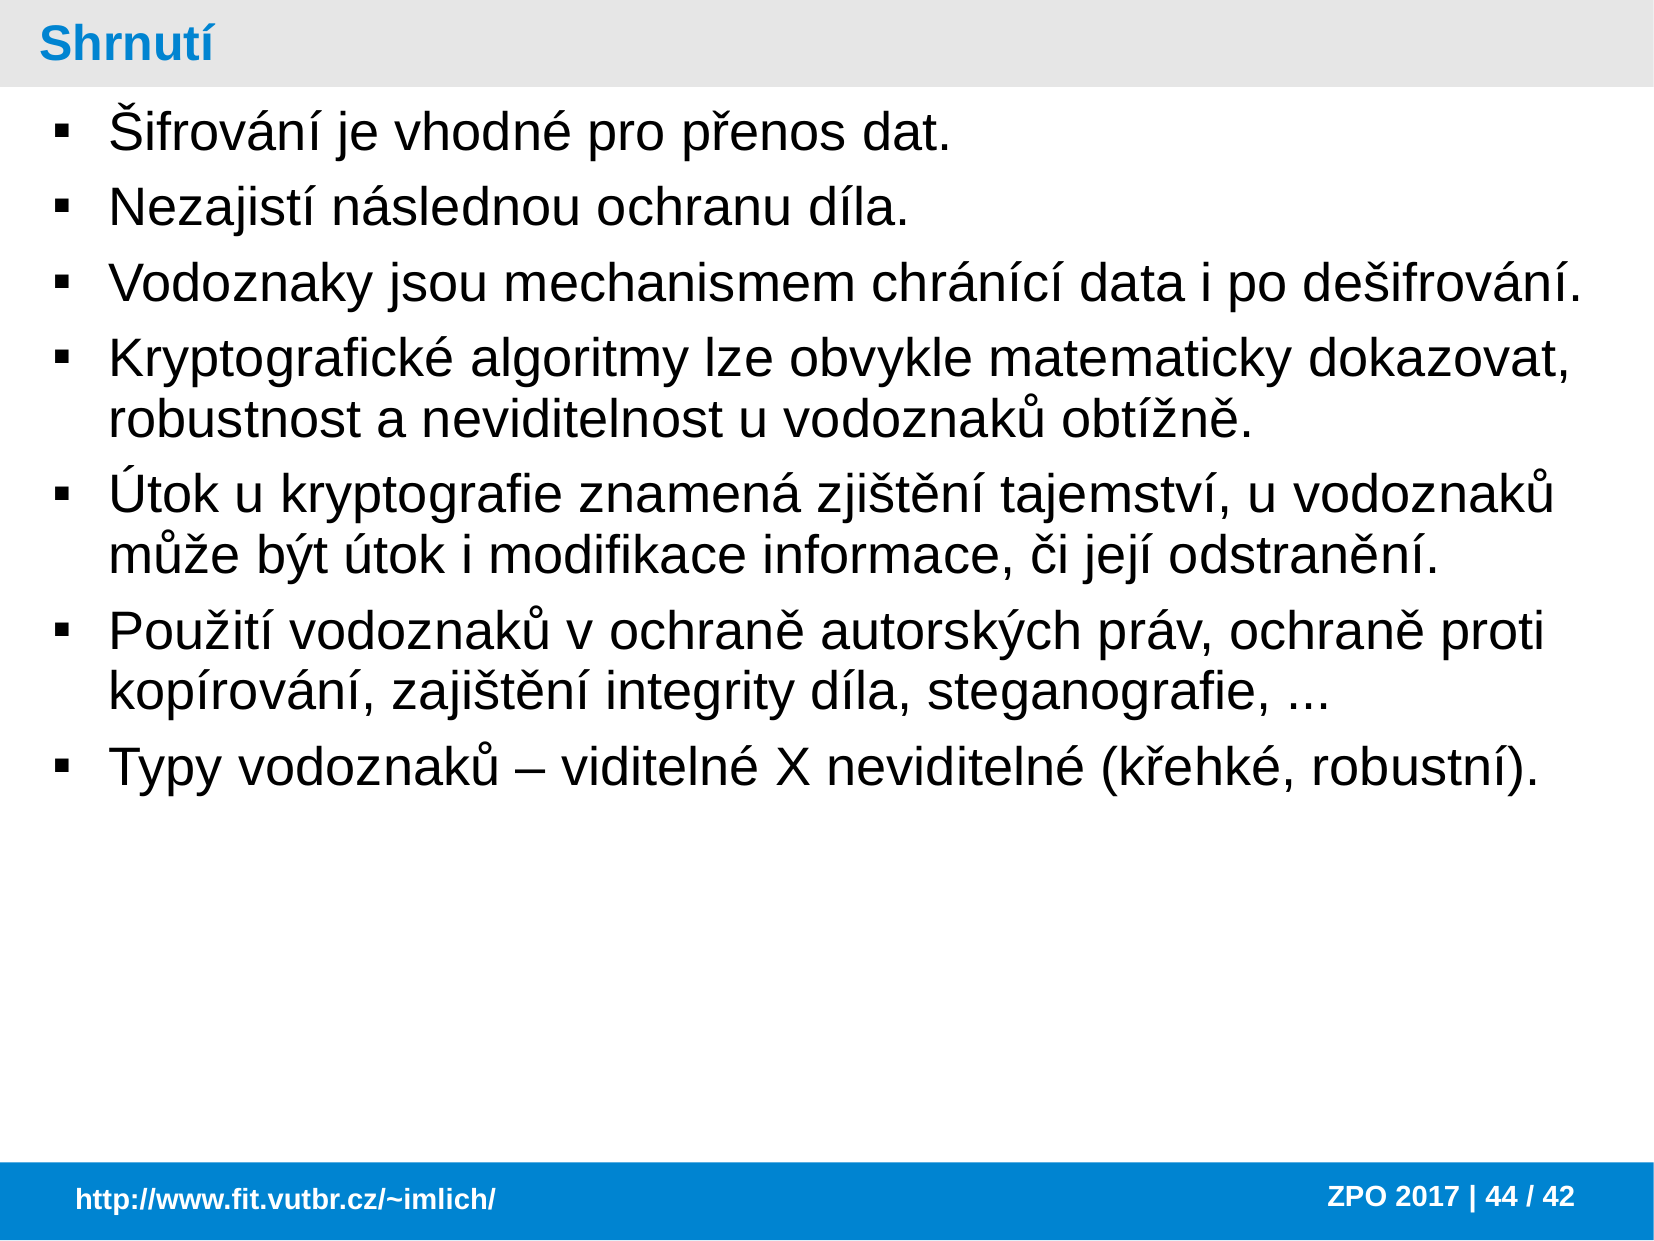

# Shrnutí
Šifrování je vhodné pro přenos dat.
Nezajistí následnou ochranu díla.
Vodoznaky jsou mechanismem chránící data i po dešifrování.
Kryptografické algoritmy lze obvykle matematicky dokazovat, robustnost a neviditelnost u vodoznaků obtížně.
Útok u kryptografie znamená zjištění tajemství, u vodoznaků může být útok i modifikace informace, či její odstranění.
Použití vodoznaků v ochraně autorských práv, ochraně proti kopírování, zajištění integrity díla, steganografie, ...
Typy vodoznaků – viditelné X neviditelné (křehké, robustní).